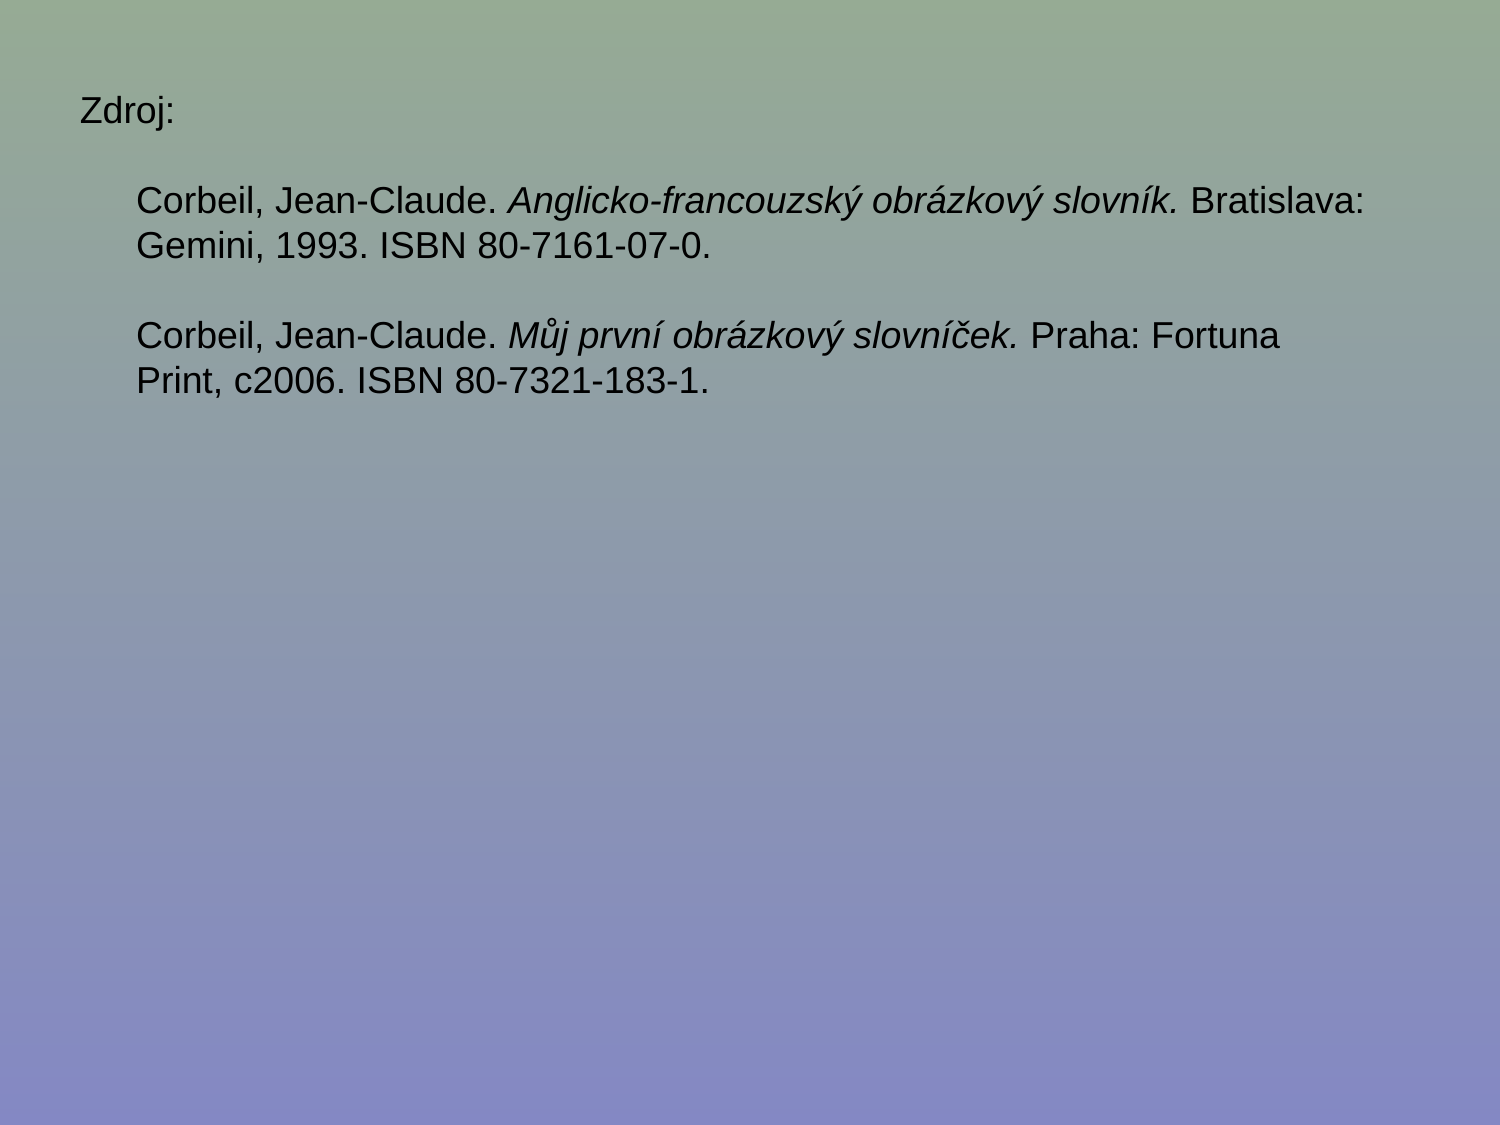

# Zdroj: Corbeil, Jean-Claude. Anglicko-francouzský obrázkový slovník. Bratislava: Gemini, 1993. ISBN 80-7161-07-0. Corbeil, Jean-Claude. Můj první obrázkový slovníček. Praha: Fortuna Print, c2006. ISBN 80-7321-183-1.